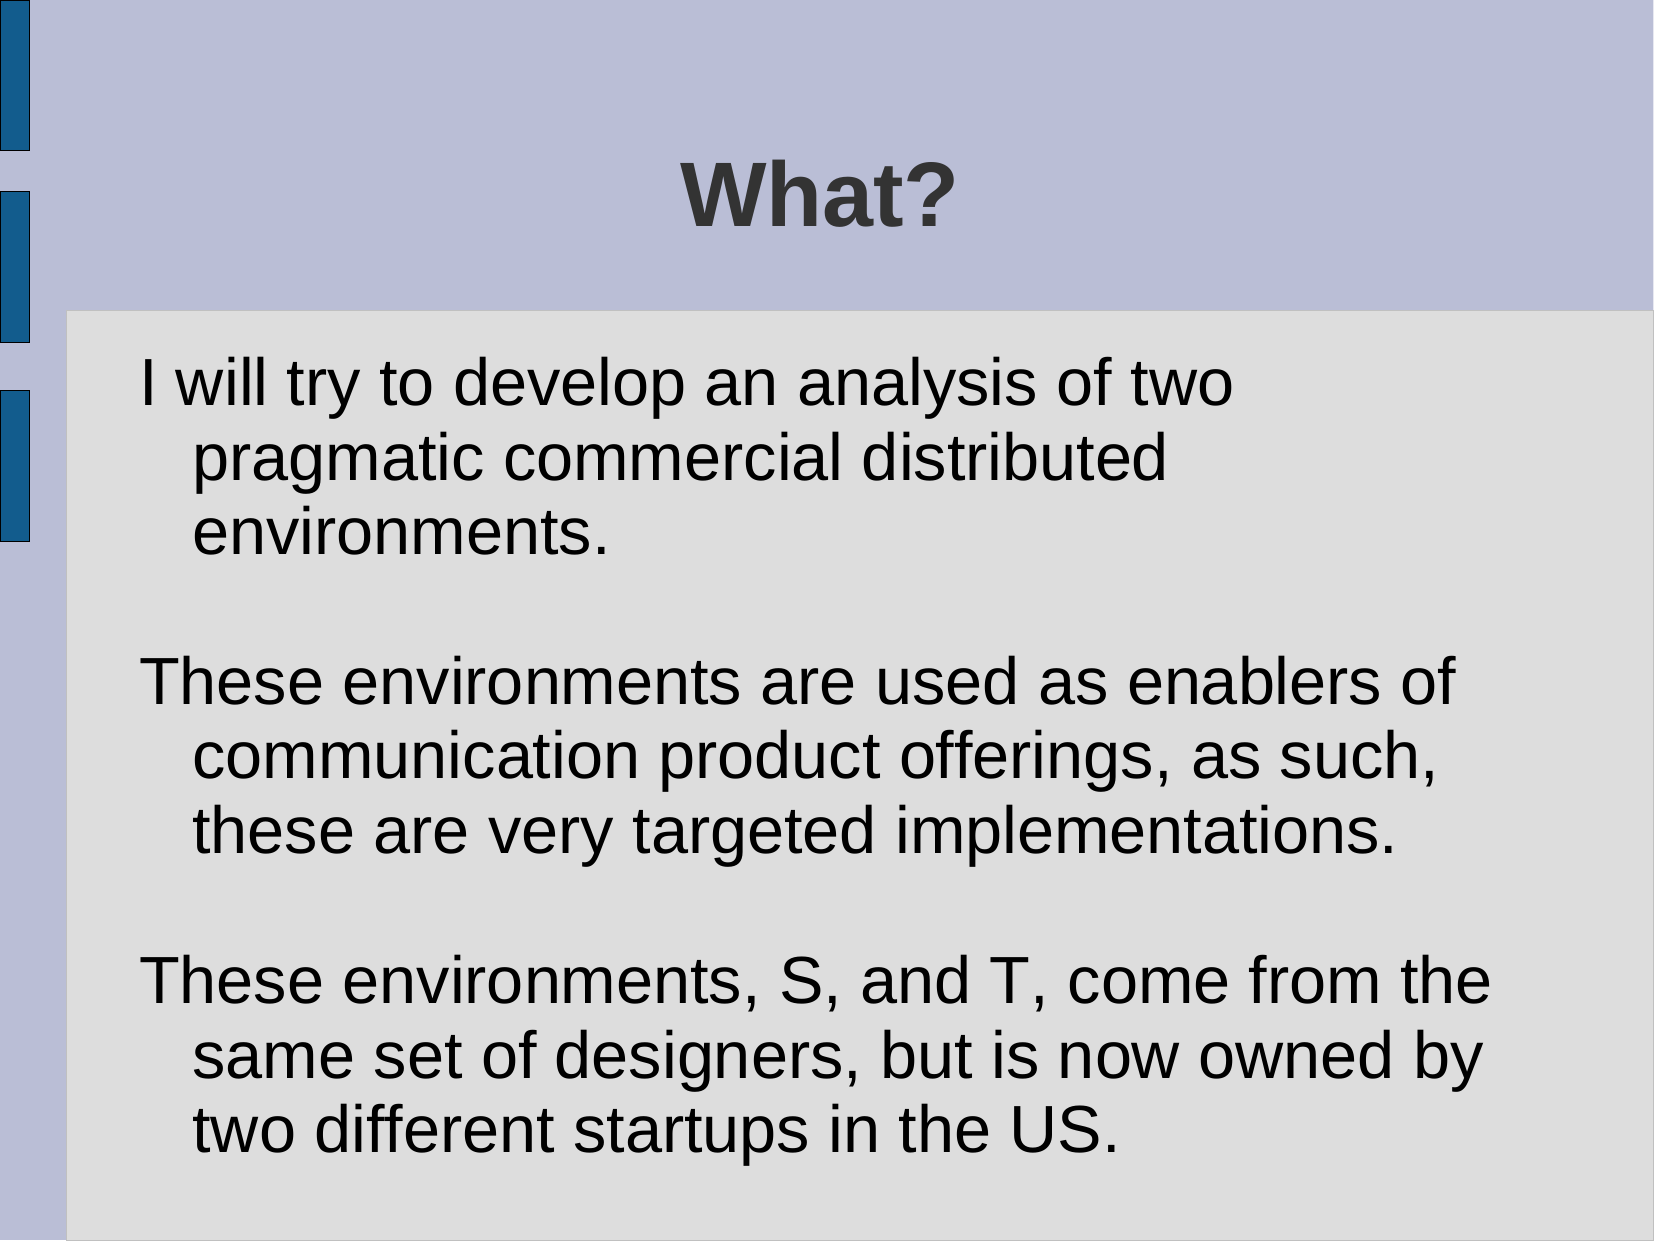

# What?
I will try to develop an analysis of two pragmatic commercial distributed environments.
These environments are used as enablers of communication product offerings, as such, these are very targeted implementations.
These environments, S, and T, come from the same set of designers, but is now owned by two different startups in the US.